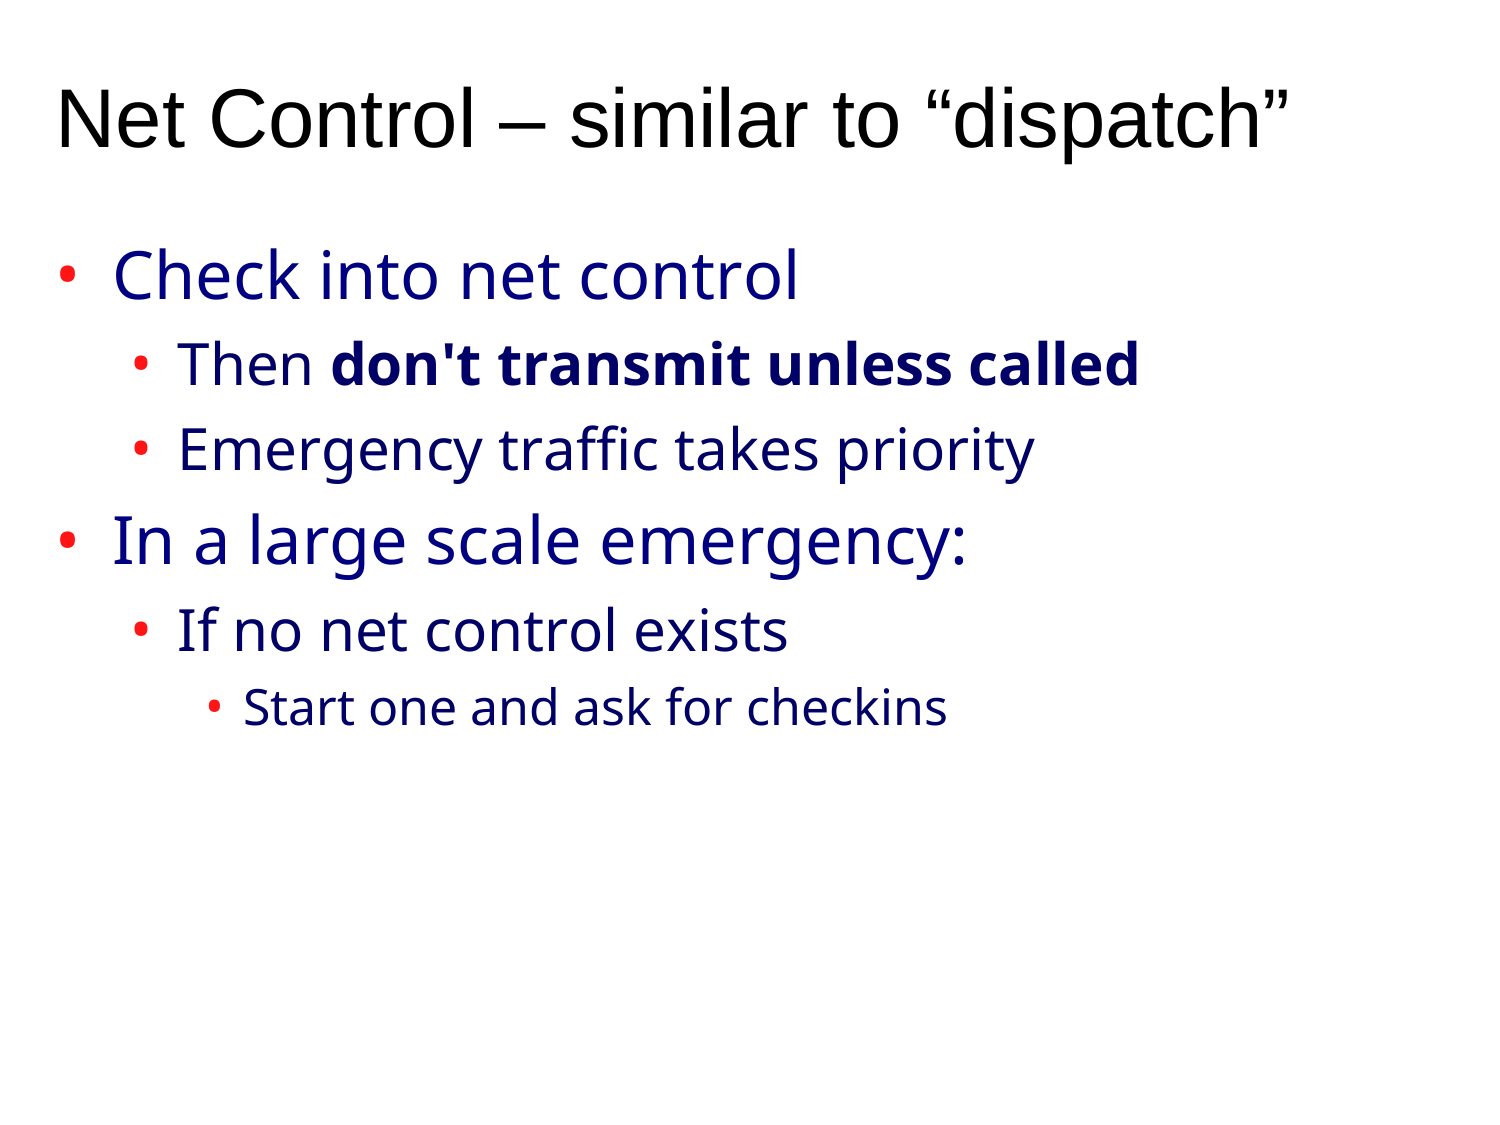

# Net Control – similar to “dispatch”
Check into net control
Then don't transmit unless called
Emergency traffic takes priority
In a large scale emergency:
If no net control exists
Start one and ask for checkins